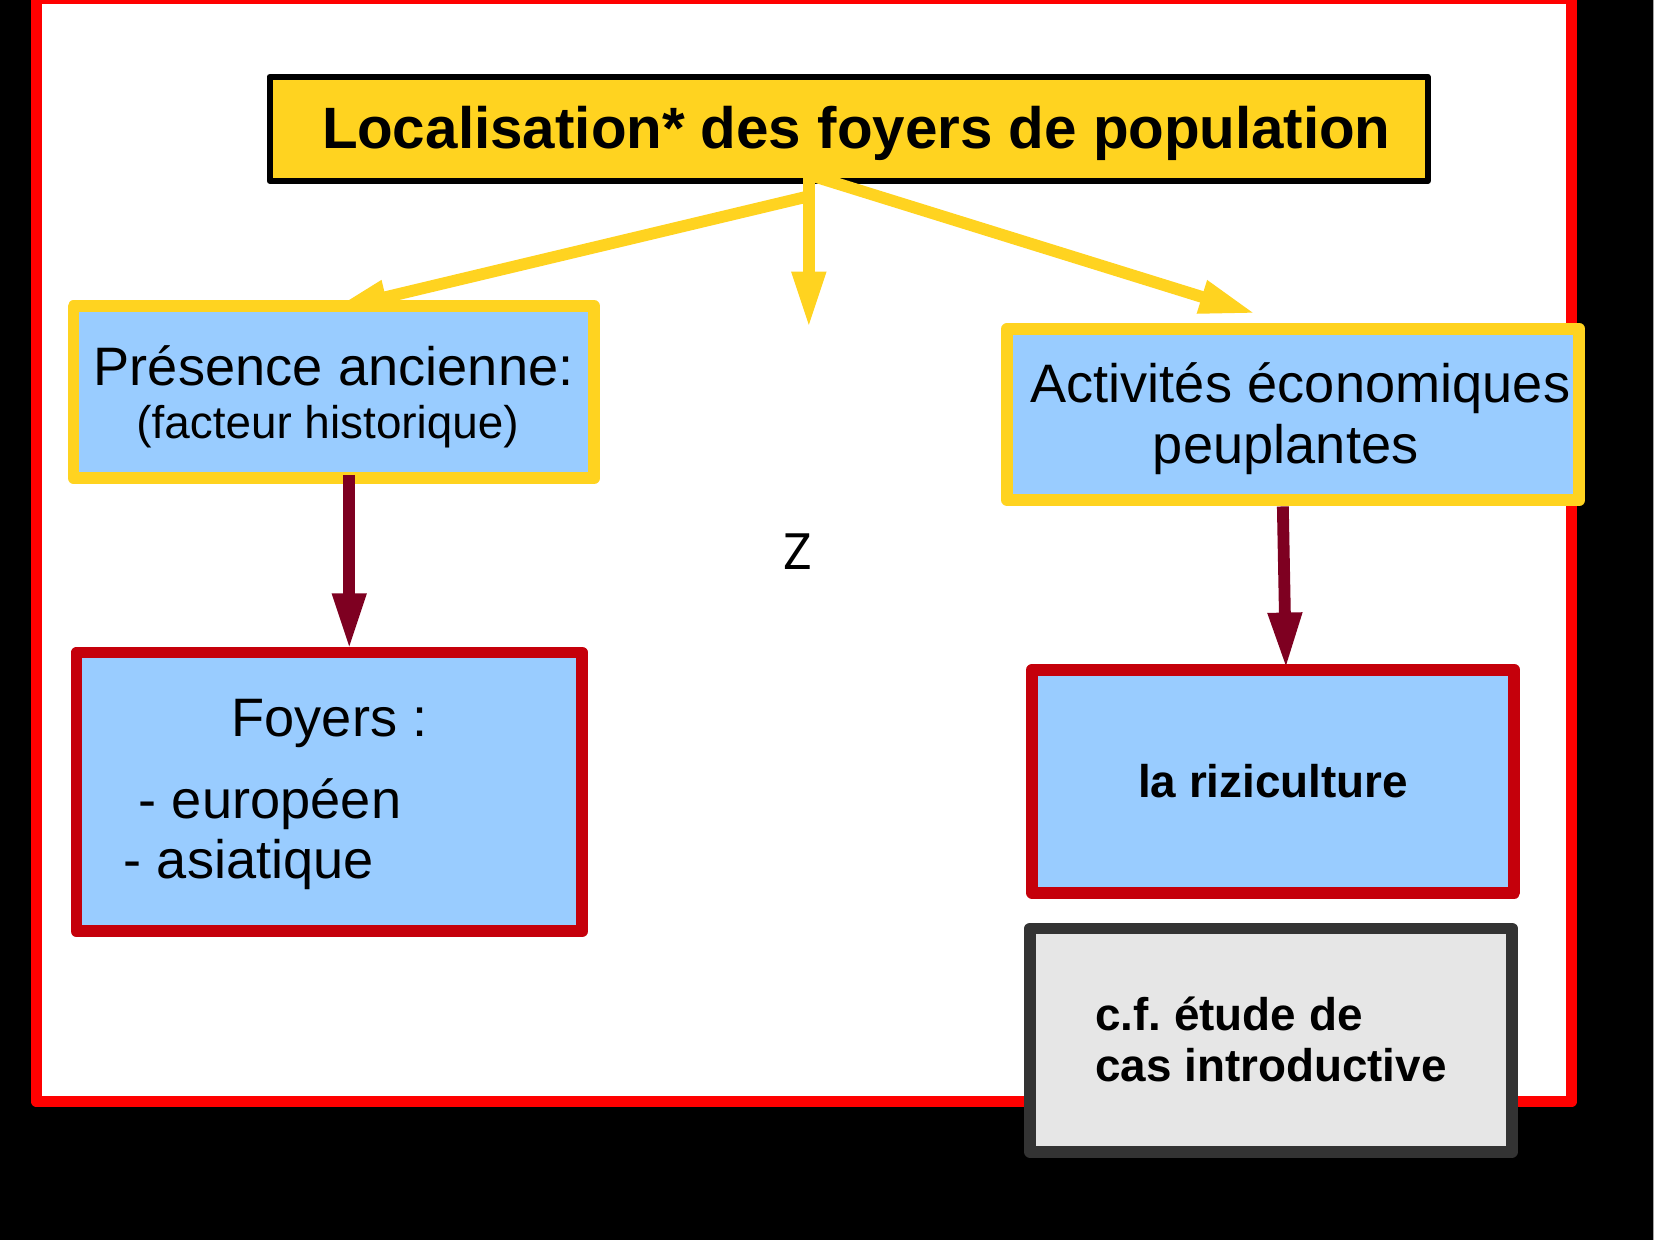

Z
 Localisation* des foyers de population
Présence ancienne:
(facteur historique)
 Activités économiques
peuplantes
Foyers :
 la riziculture
 - européen
- asiatique
c.f. étude de
cas introductive
z